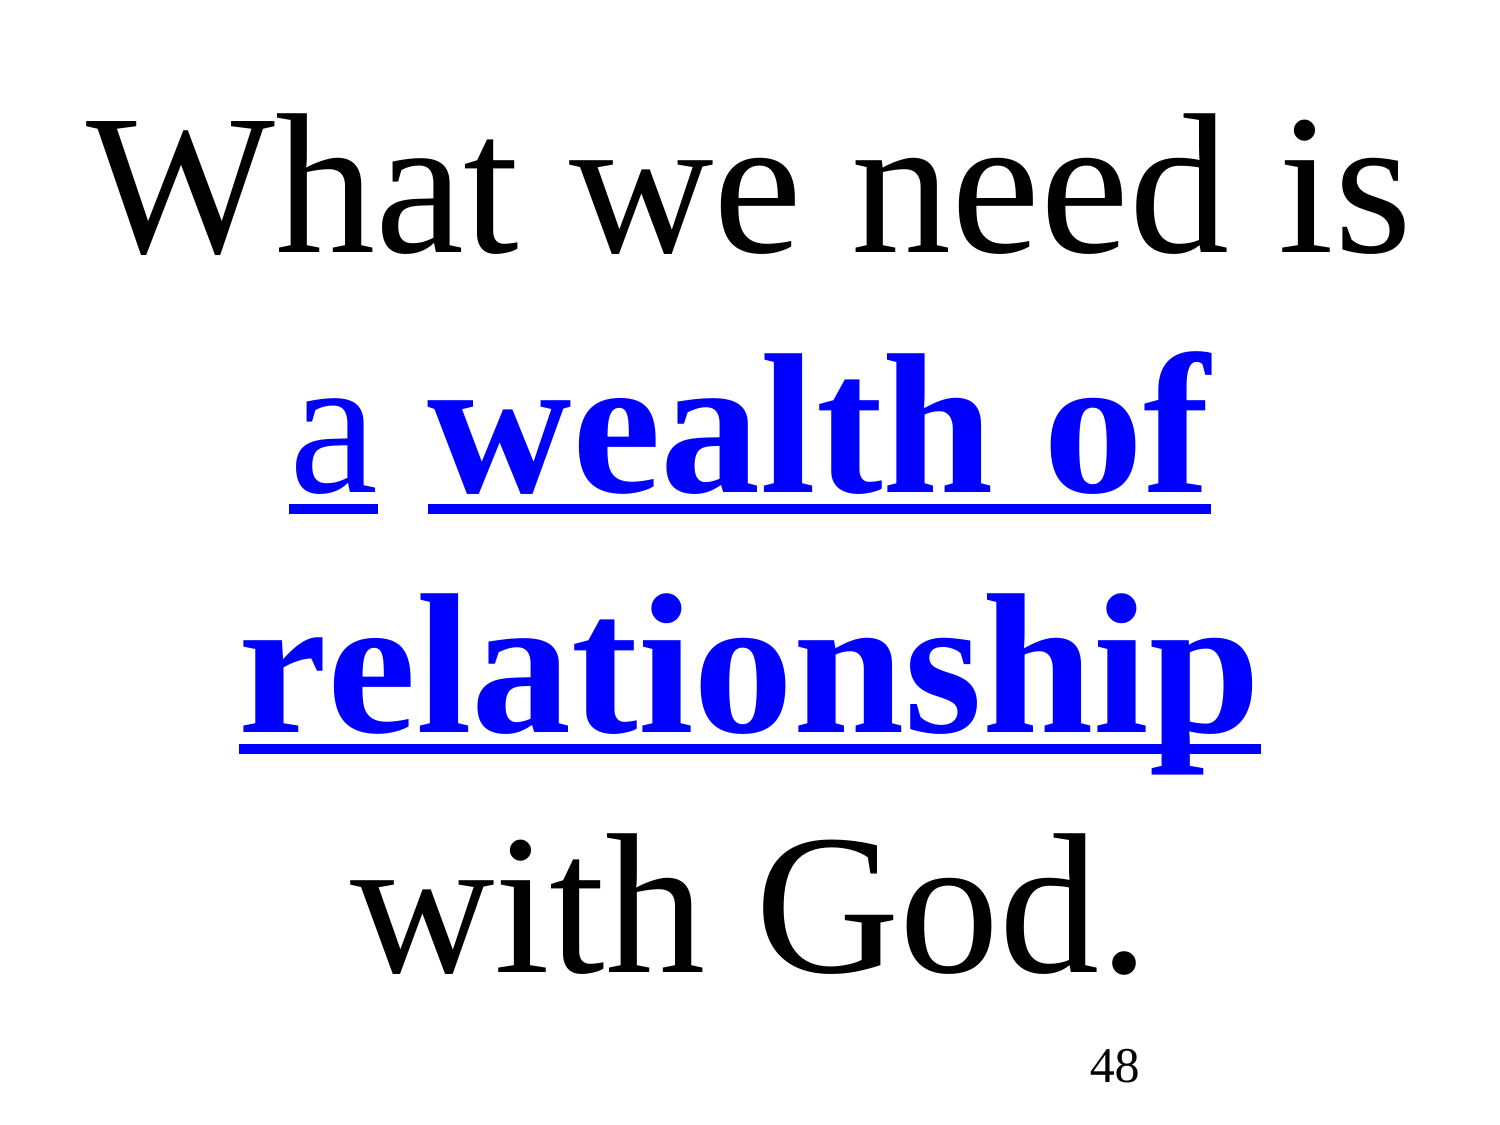

What we need is a wealth of relationship with God.
48